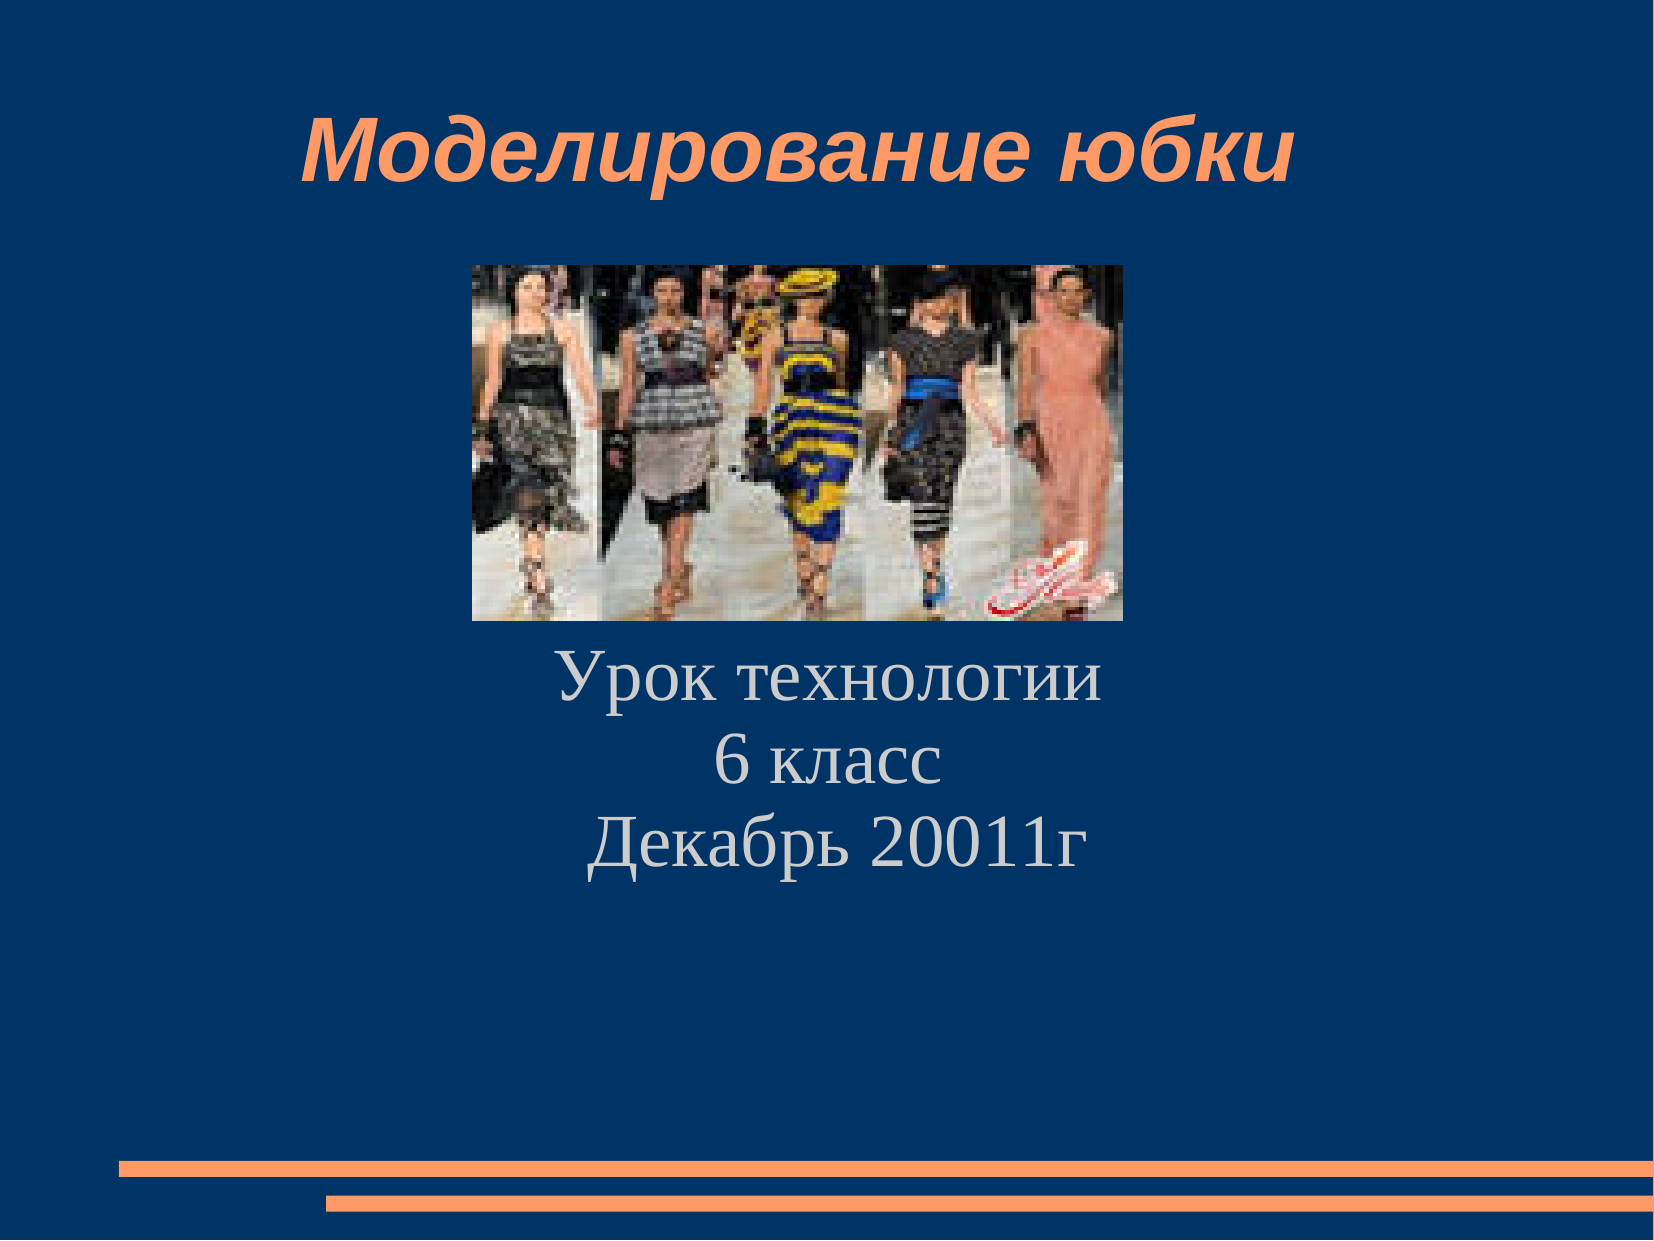

# Моделирование юбки
Урок технологии
6 класс
Декабрь 20011г